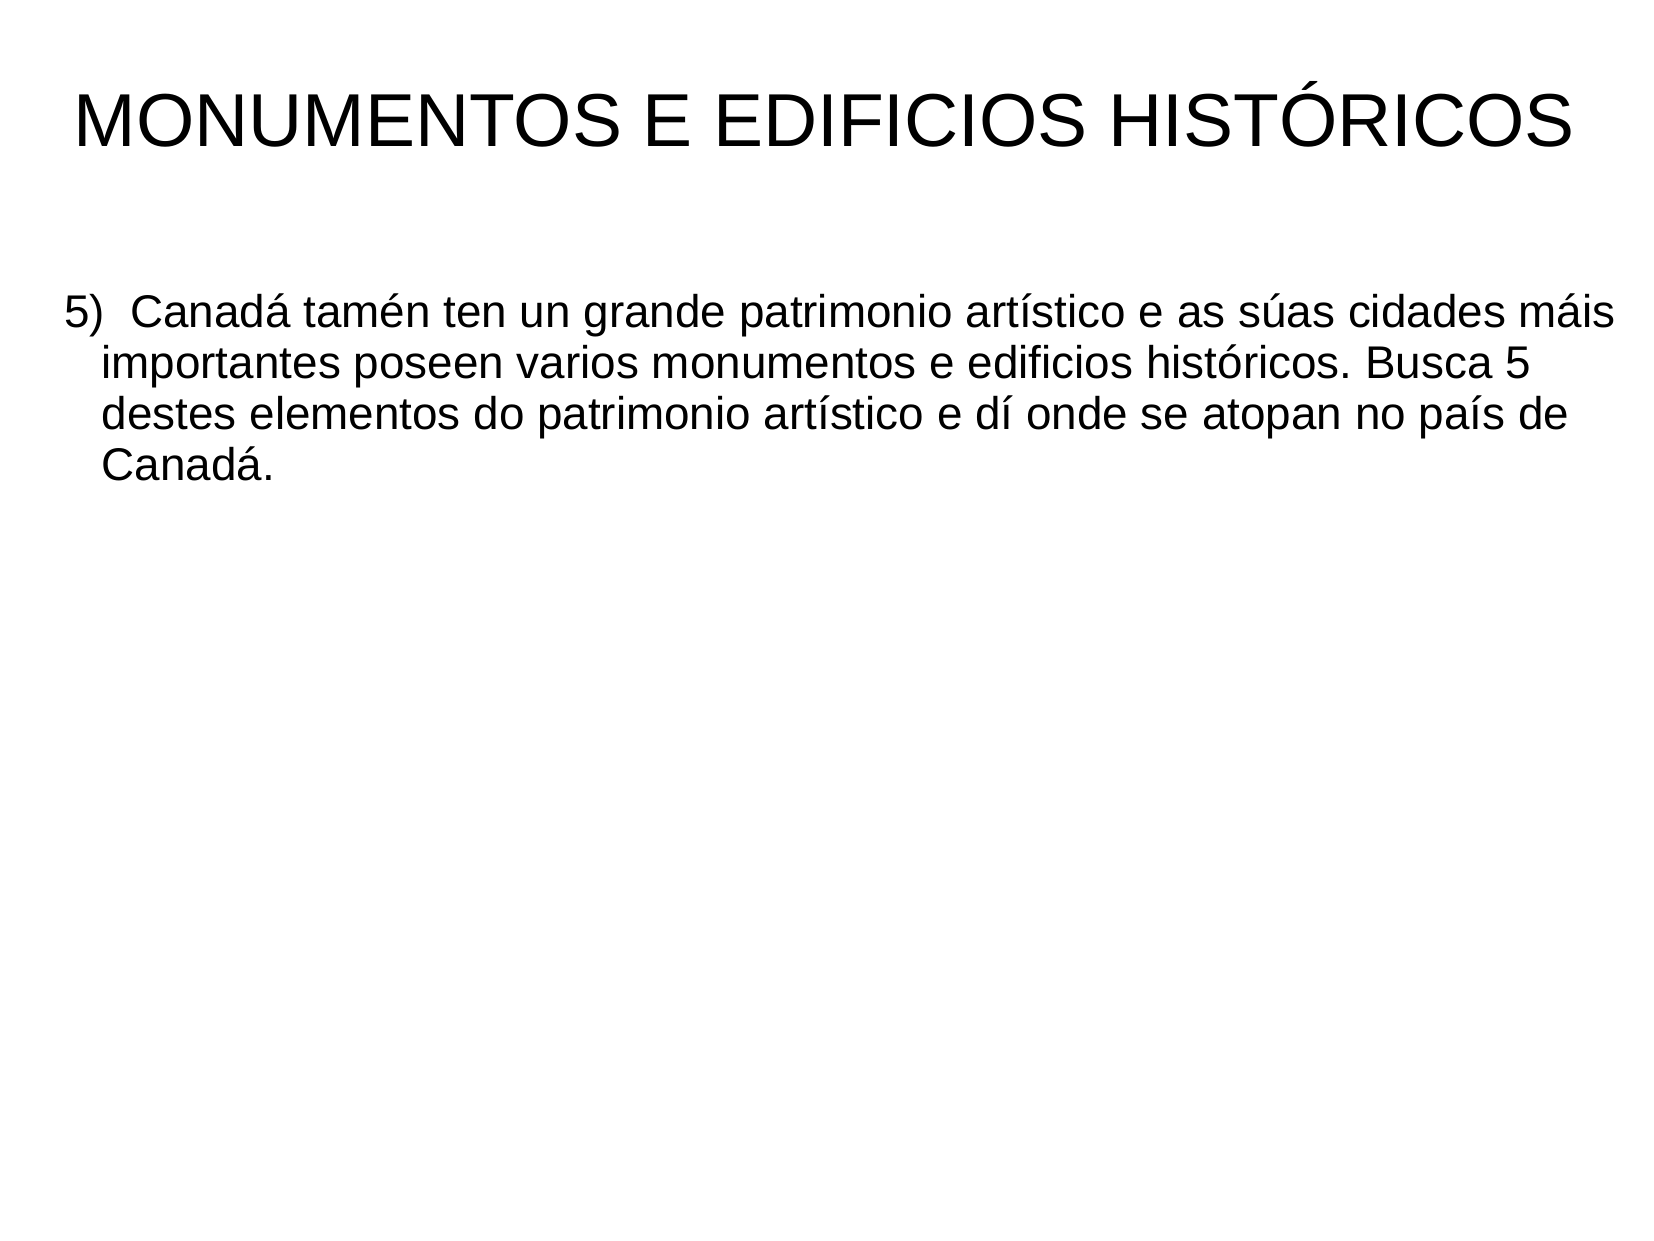

MONUMENTOS E EDIFICIOS HISTÓRICOS
5) Canadá tamén ten un grande patrimonio artístico e as súas cidades máis importantes poseen varios monumentos e edificios históricos. Busca 5 destes elementos do patrimonio artístico e dí onde se atopan no país de Canadá.